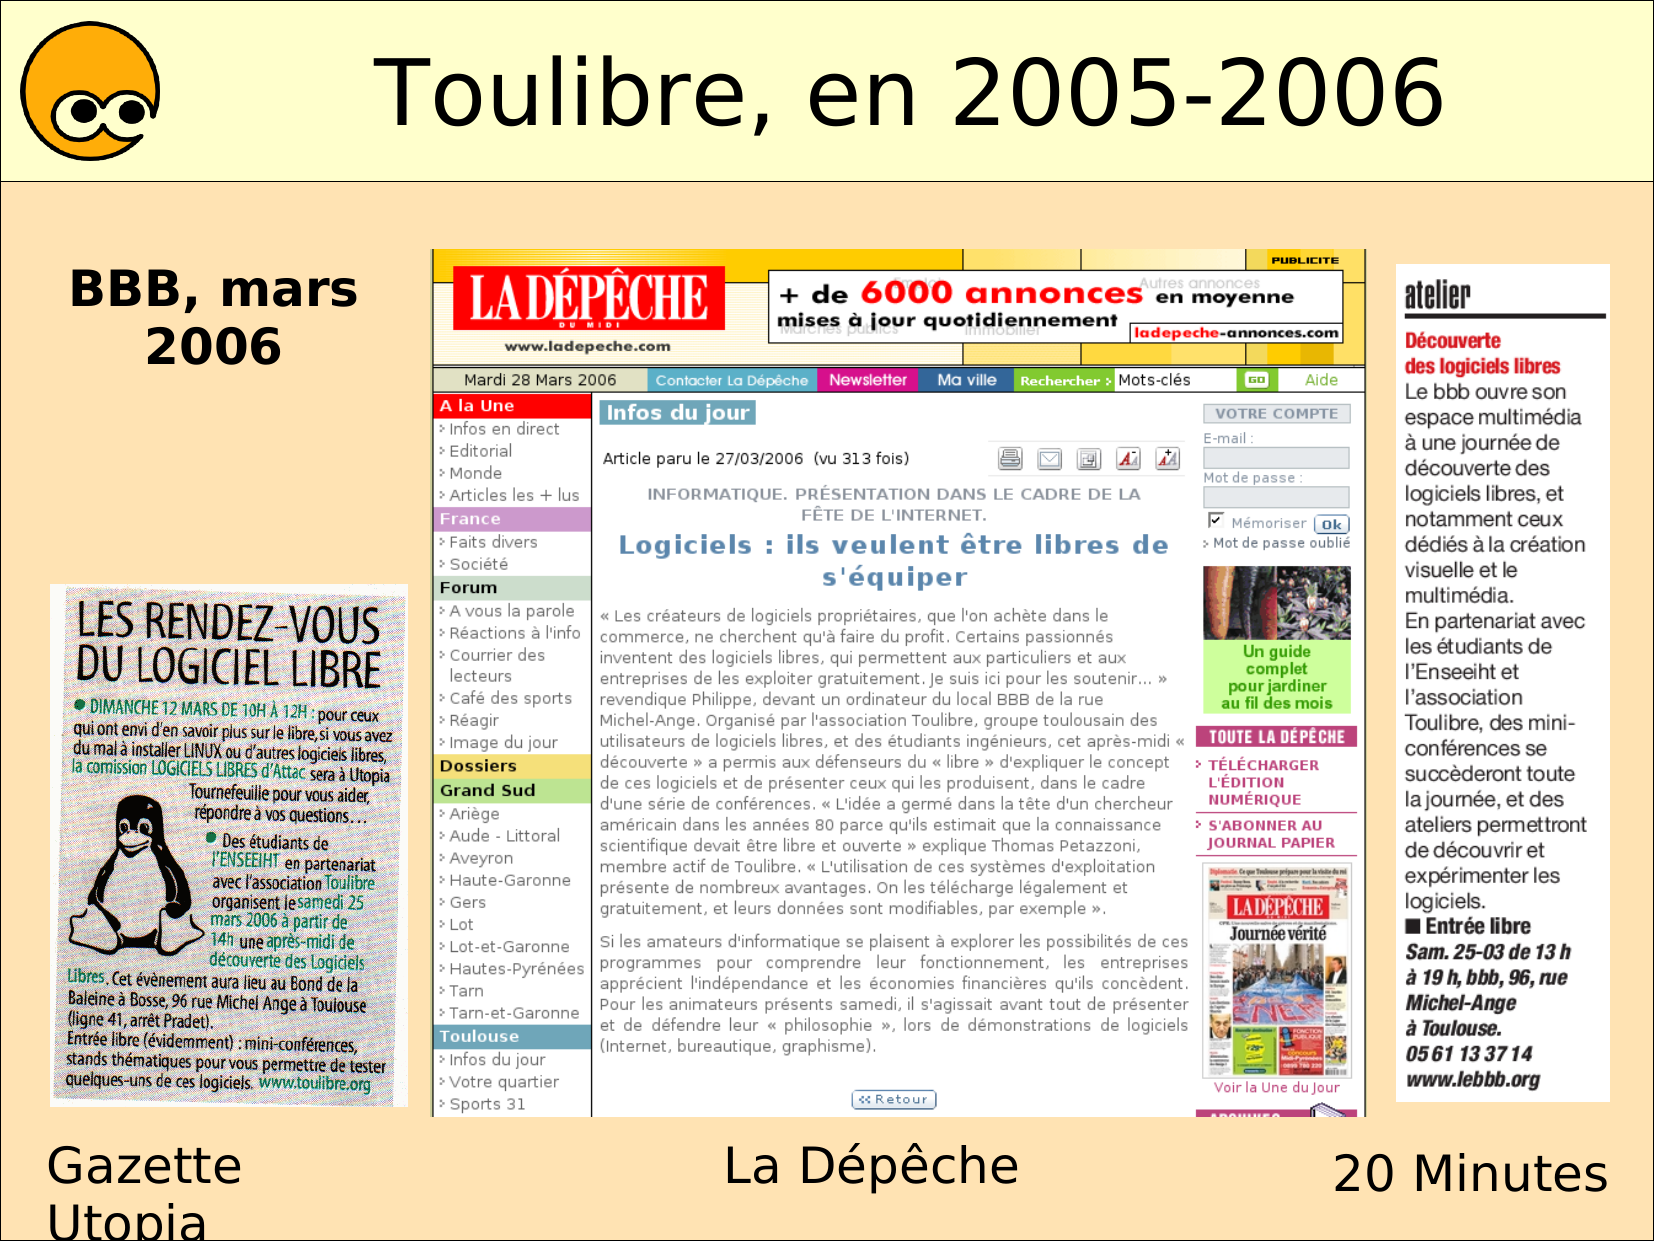

# Toulibre, en 2005-2006
BBB, mars 2006
La Dépêche
Gazette Utopia
20 Minutes